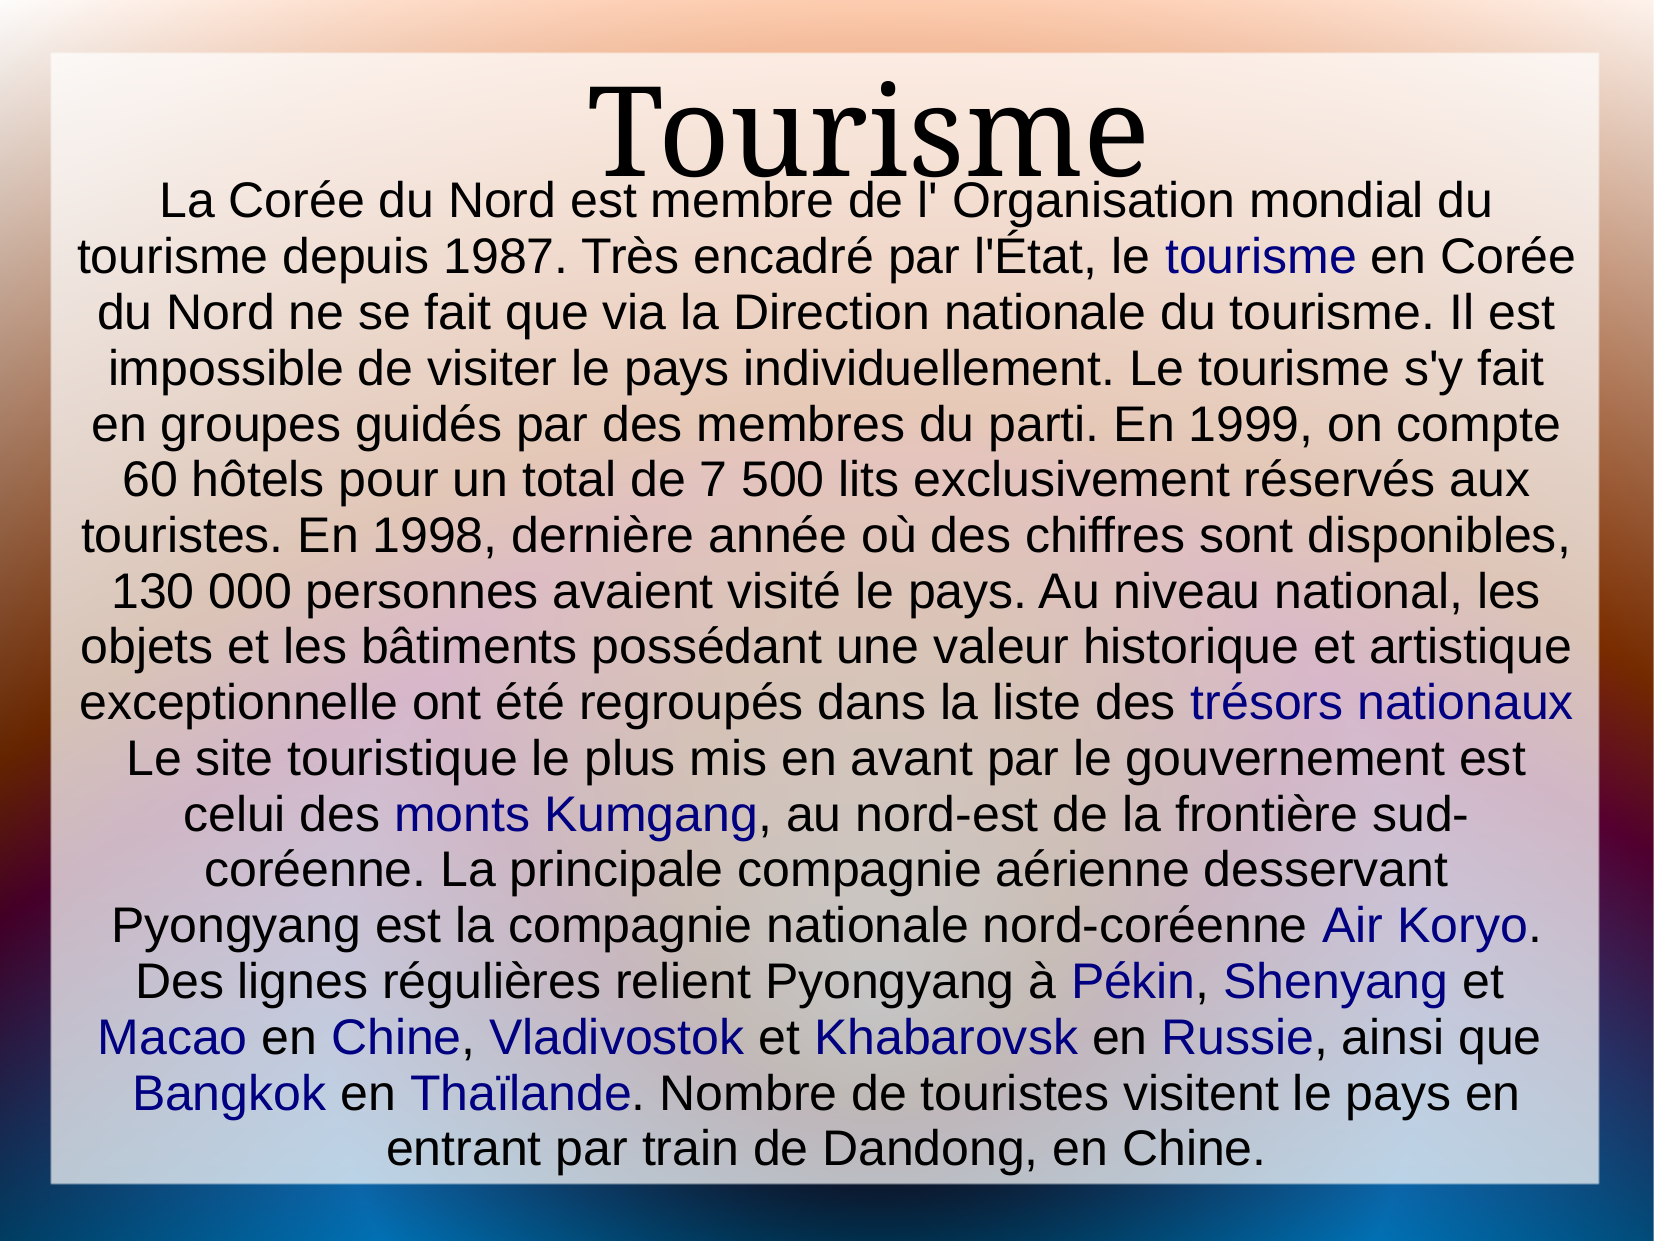

Tourisme
La Corée du Nord est membre de l' Organisation mondial du tourisme depuis 1987. Très encadré par l'État, le tourisme en Corée du Nord ne se fait que via la Direction nationale du tourisme. Il est impossible de visiter le pays individuellement. Le tourisme s'y fait en groupes guidés par des membres du parti. En 1999, on compte 60 hôtels pour un total de 7 500 lits exclusivement réservés aux touristes. En 1998, dernière année où des chiffres sont disponibles, 130 000 personnes avaient visité le pays. Au niveau national, les objets et les bâtiments possédant une valeur historique et artistique exceptionnelle ont été regroupés dans la liste des trésors nationaux Le site touristique le plus mis en avant par le gouvernement est celui des monts Kumgang, au nord-est de la frontière sud-coréenne. La principale compagnie aérienne desservant Pyongyang est la compagnie nationale nord-coréenne Air Koryo. Des lignes régulières relient Pyongyang à Pékin, Shenyang et Macao en Chine, Vladivostok et Khabarovsk en Russie, ainsi que Bangkok en Thaïlande. Nombre de touristes visitent le pays en entrant par train de Dandong, en Chine.